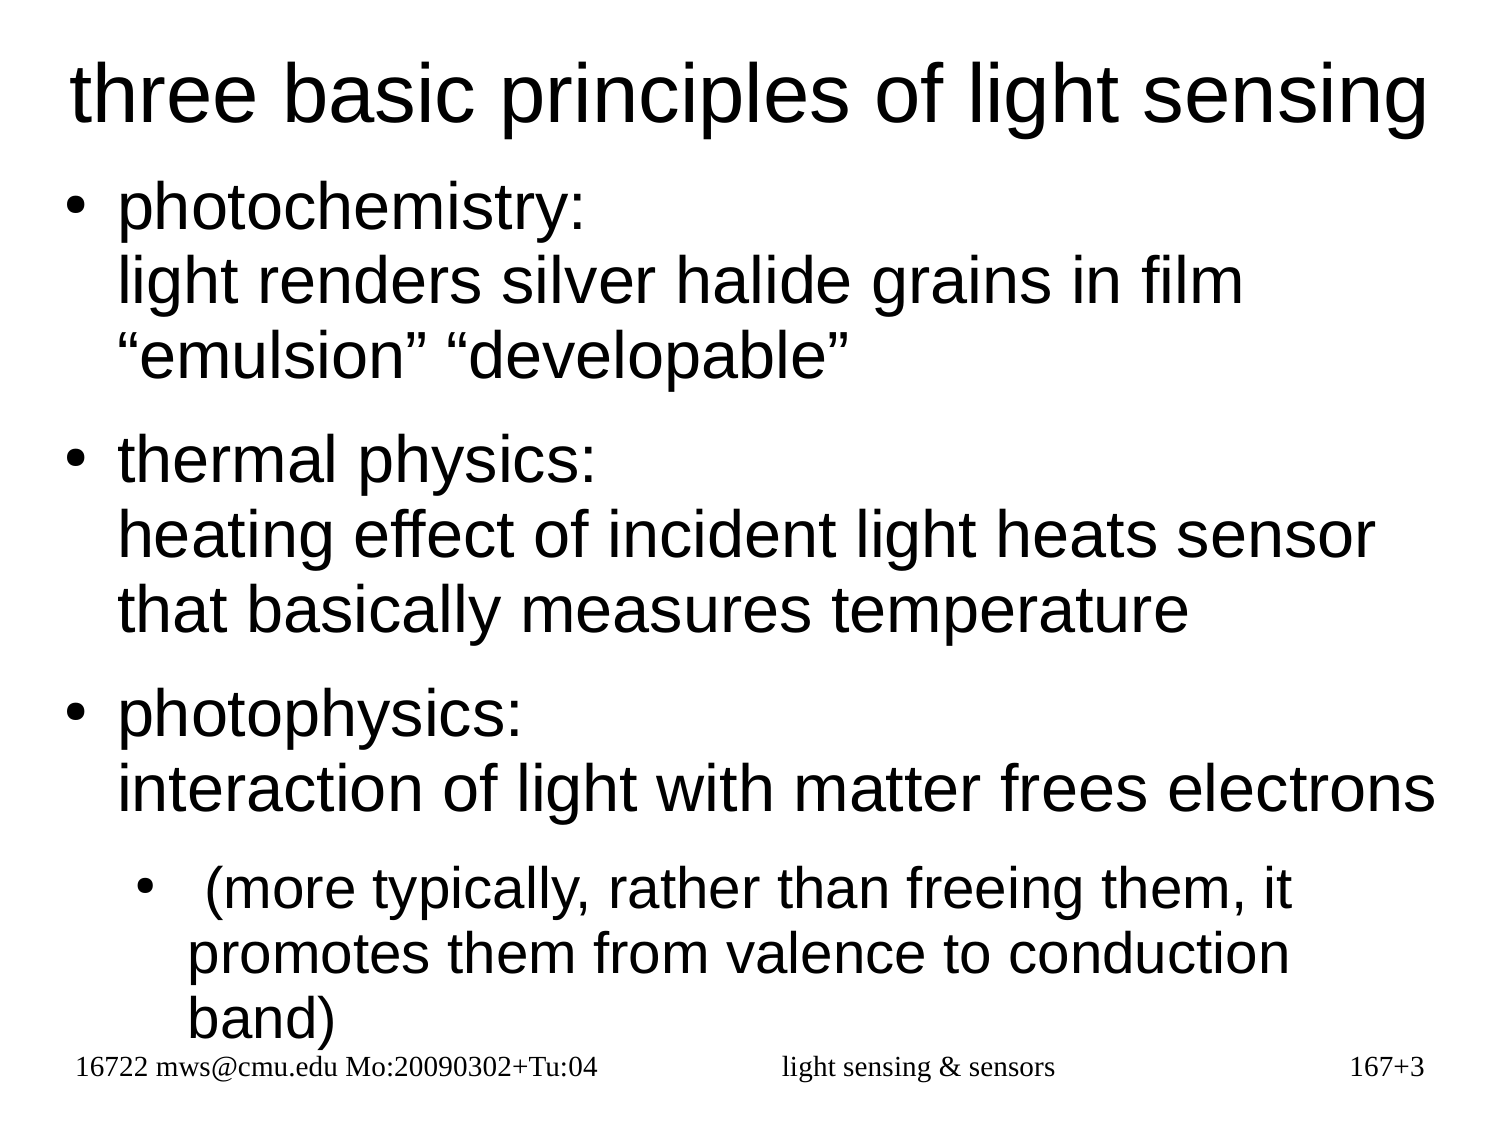

# three basic principles of light sensing
photochemistry:
light renders silver halide grains in film “emulsion” “developable”
thermal physics:
heating effect of incident light heats sensor that basically measures temperature
photophysics:
interaction of light with matter frees electrons
 (more typically, rather than freeing them, it promotes them from valence to conduction band)
16722 mws@cmu.edu Mo:20090302+Tu:04
light sensing & sensors
3